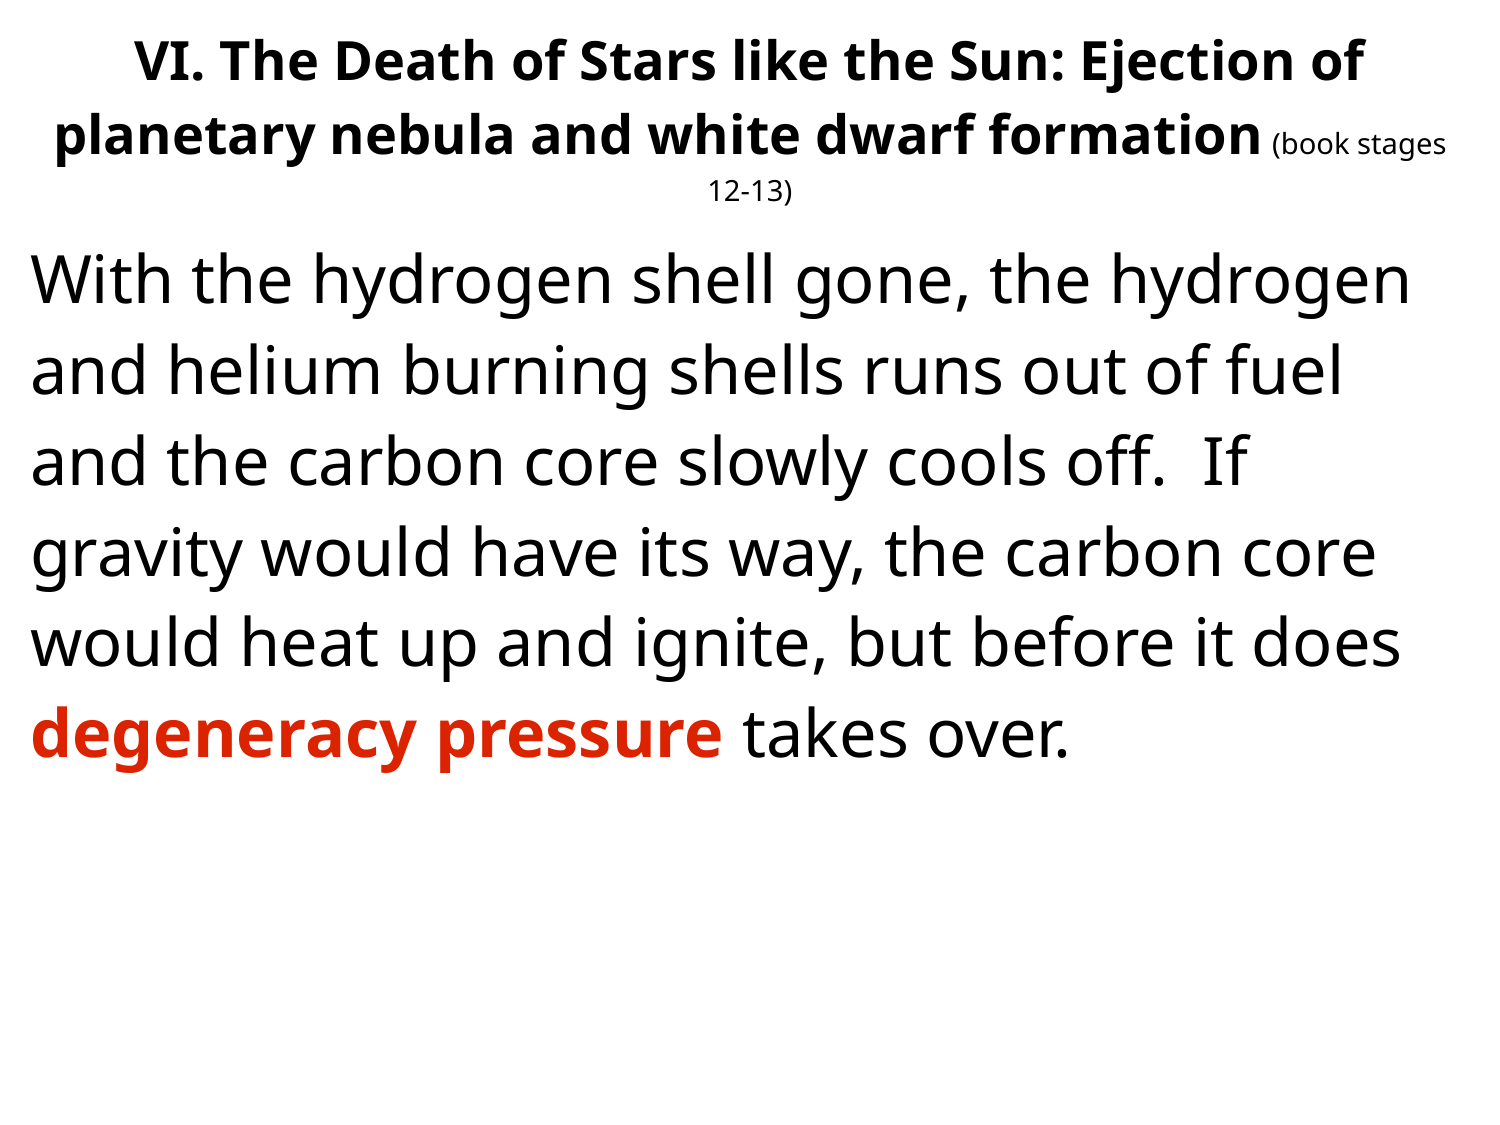

# VI. The Death of Stars like the Sun: Ejection of planetary nebula and white dwarf formation (book stages 12-13)
With the hydrogen shell gone, the hydrogen and helium burning shells runs out of fuel and the carbon core slowly cools off. If gravity would have its way, the carbon core would heat up and ignite, but before it does degeneracy pressure takes over.